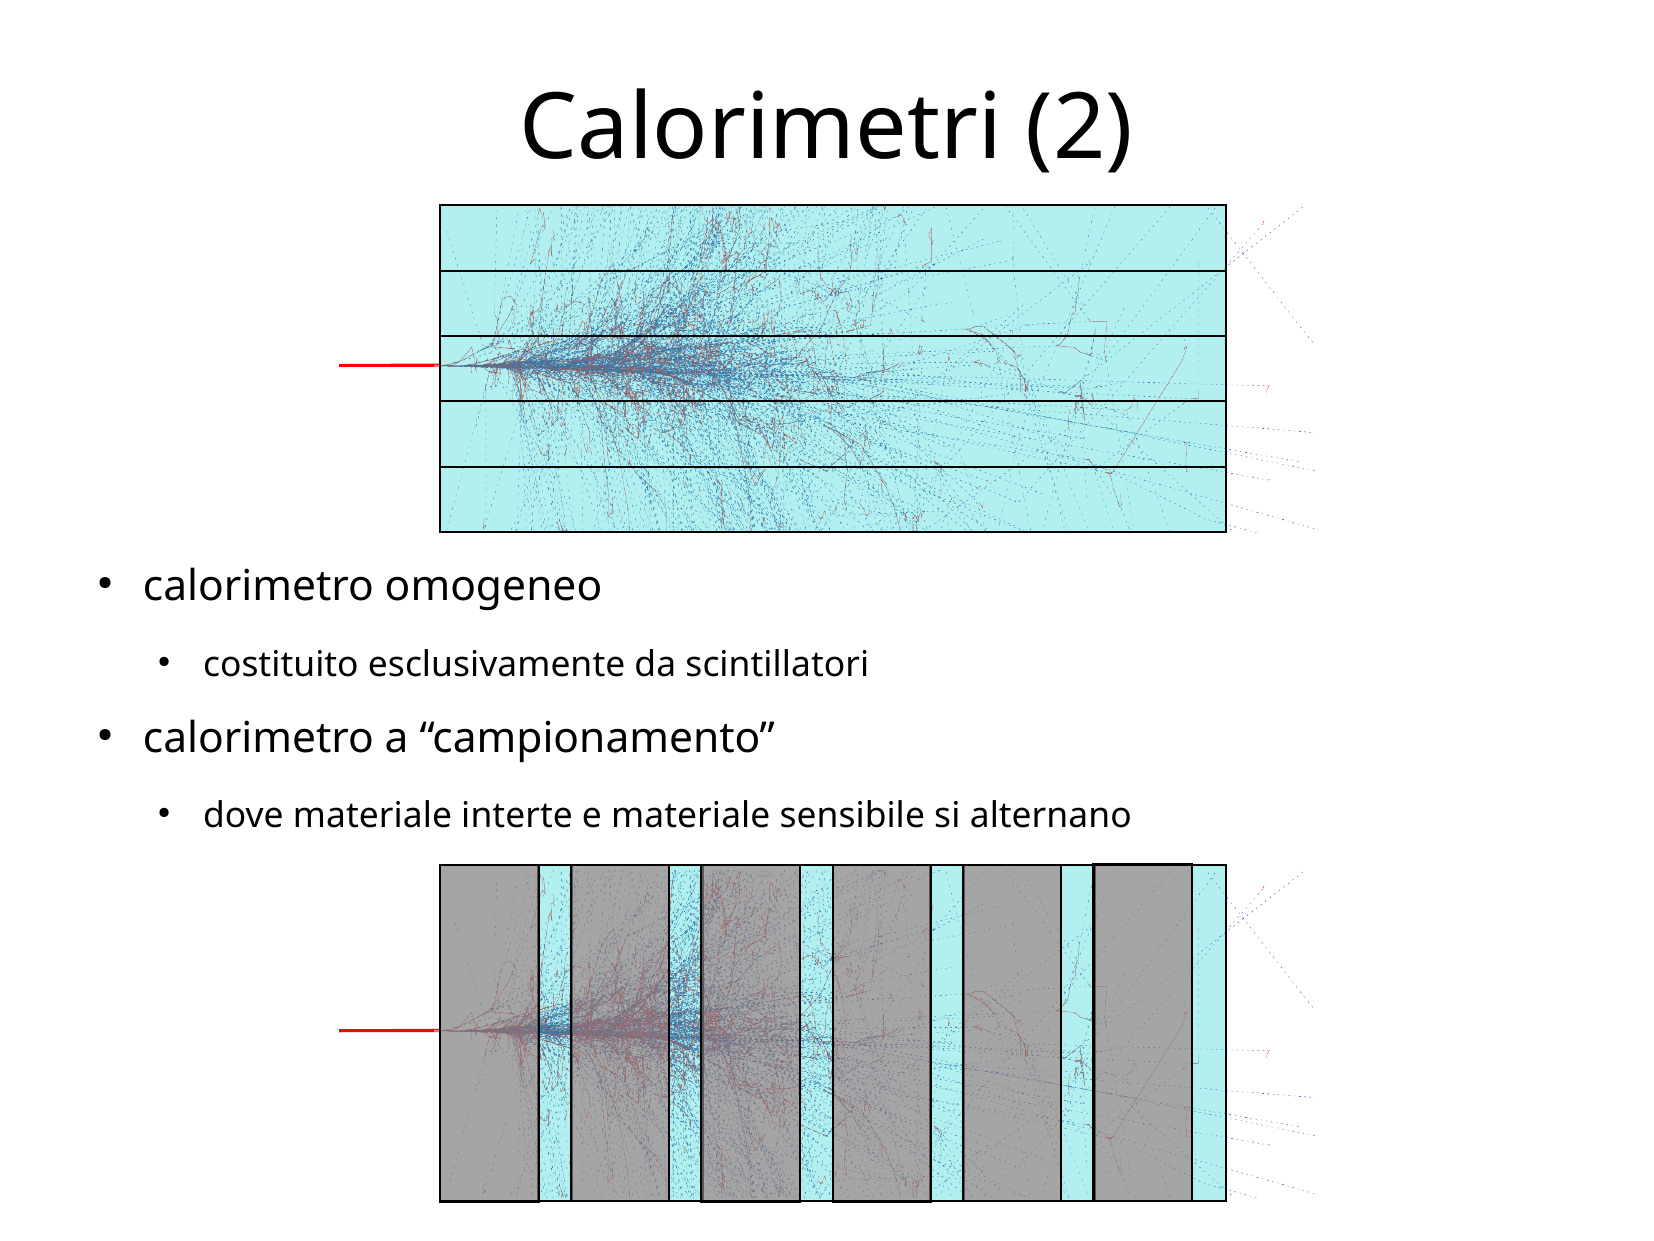

# Calorimetri (2)
calorimetro omogeneo
costituito esclusivamente da scintillatori
calorimetro a “campionamento”
dove materiale interte e materiale sensibile si alternano